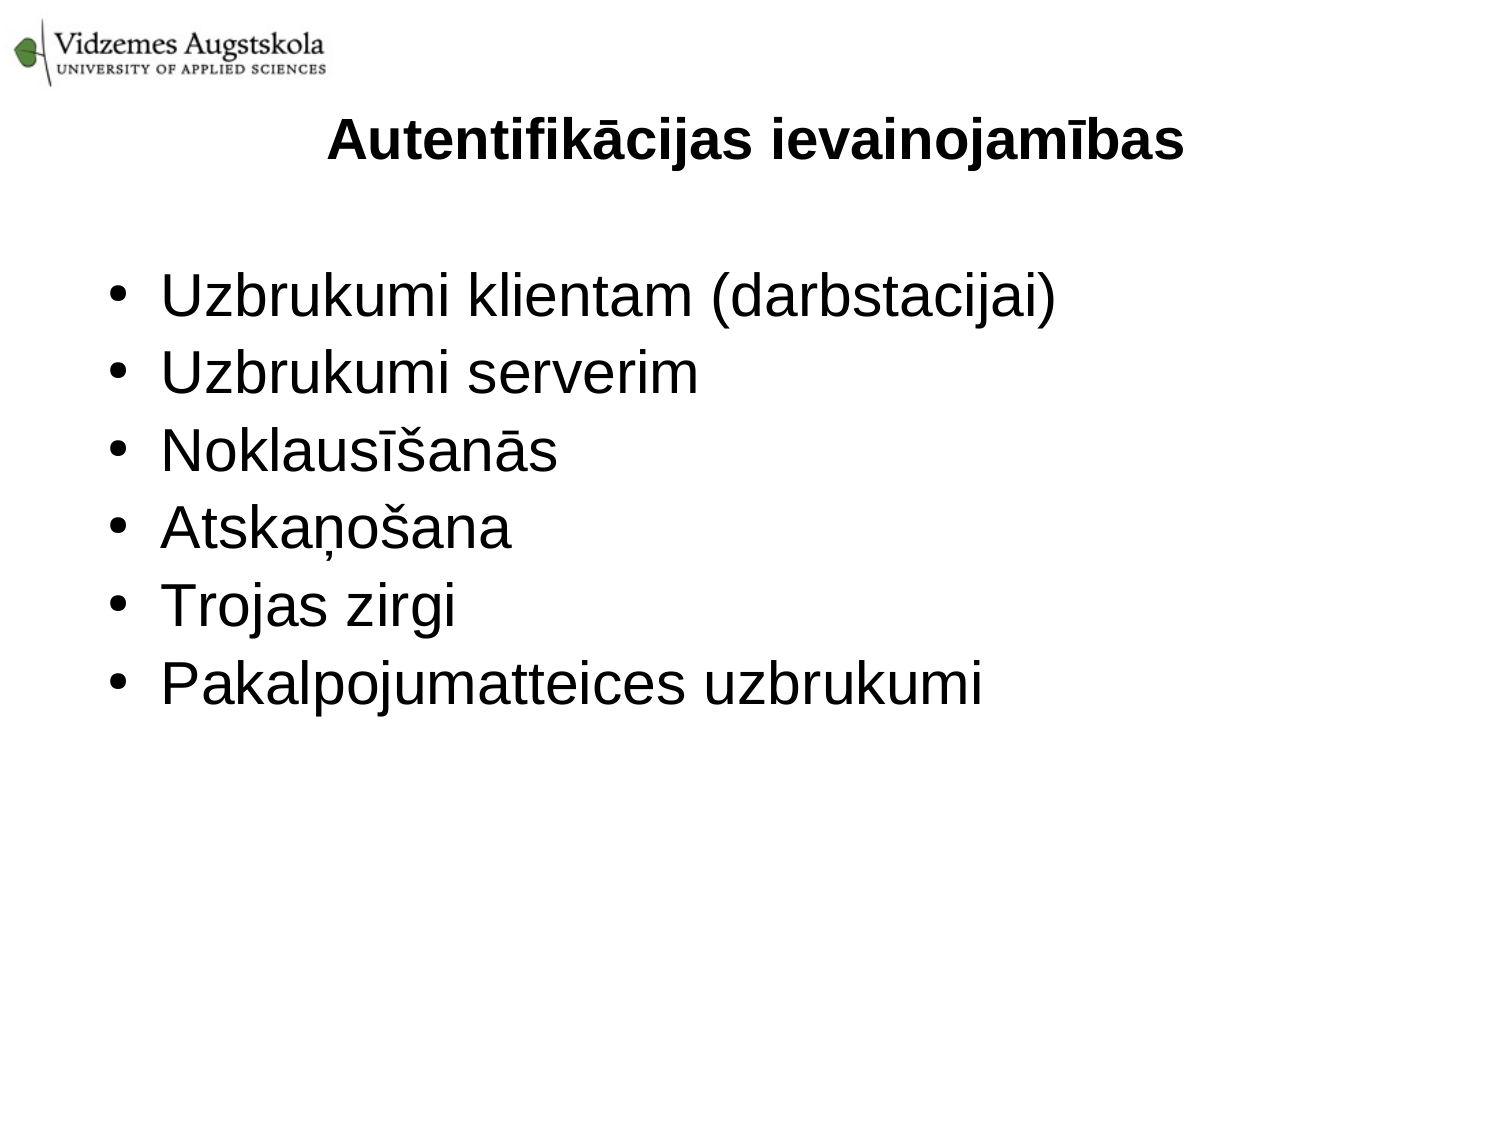

# Autentifikācijas ievainojamības
Uzbrukumi klientam (darbstacijai)
Uzbrukumi serverim
Noklausīšanās
Atskaņošana
Trojas zirgi
Pakalpojumatteices uzbrukumi